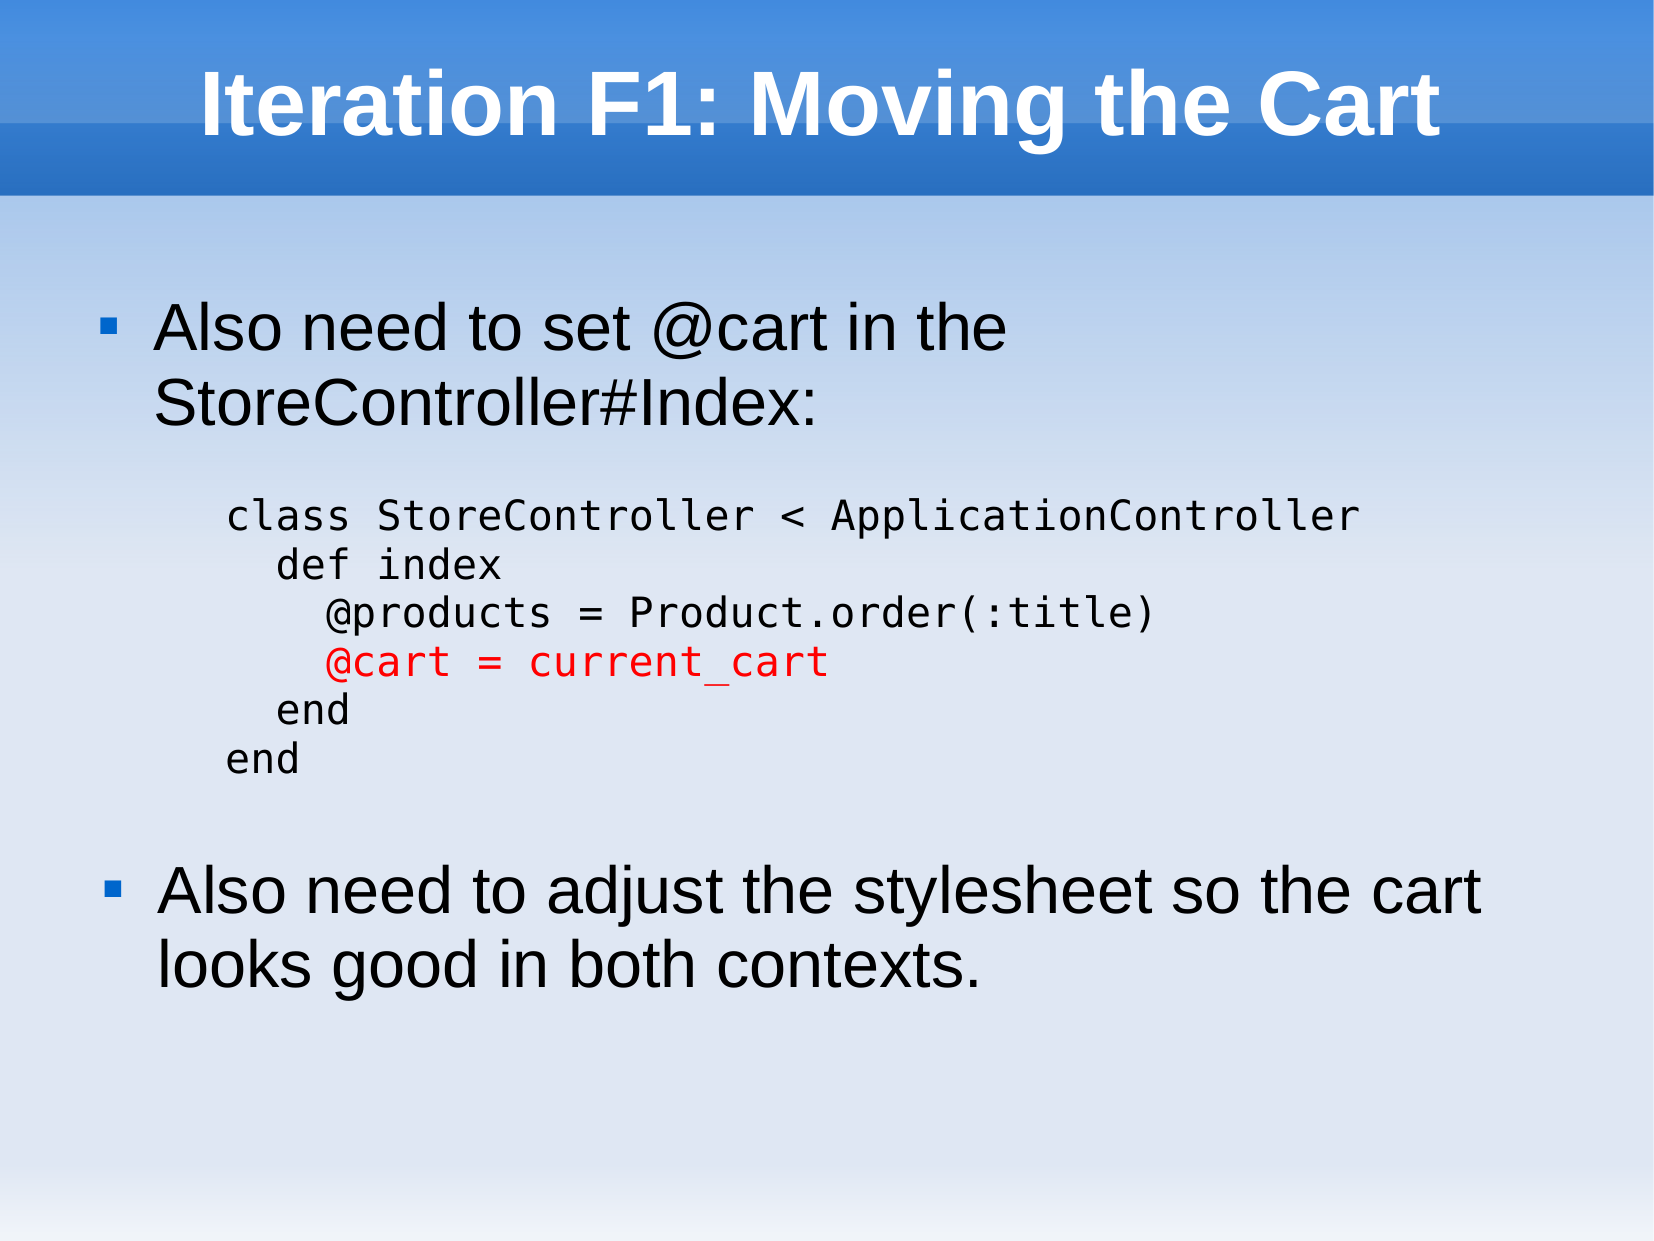

# Iteration F1: Moving the Cart
Also need to set @cart in the StoreController#Index:
class StoreController < ApplicationController
 def index
 @products = Product.order(:title)
 @cart = current_cart
 end
end
Also need to adjust the stylesheet so the cart looks good in both contexts.